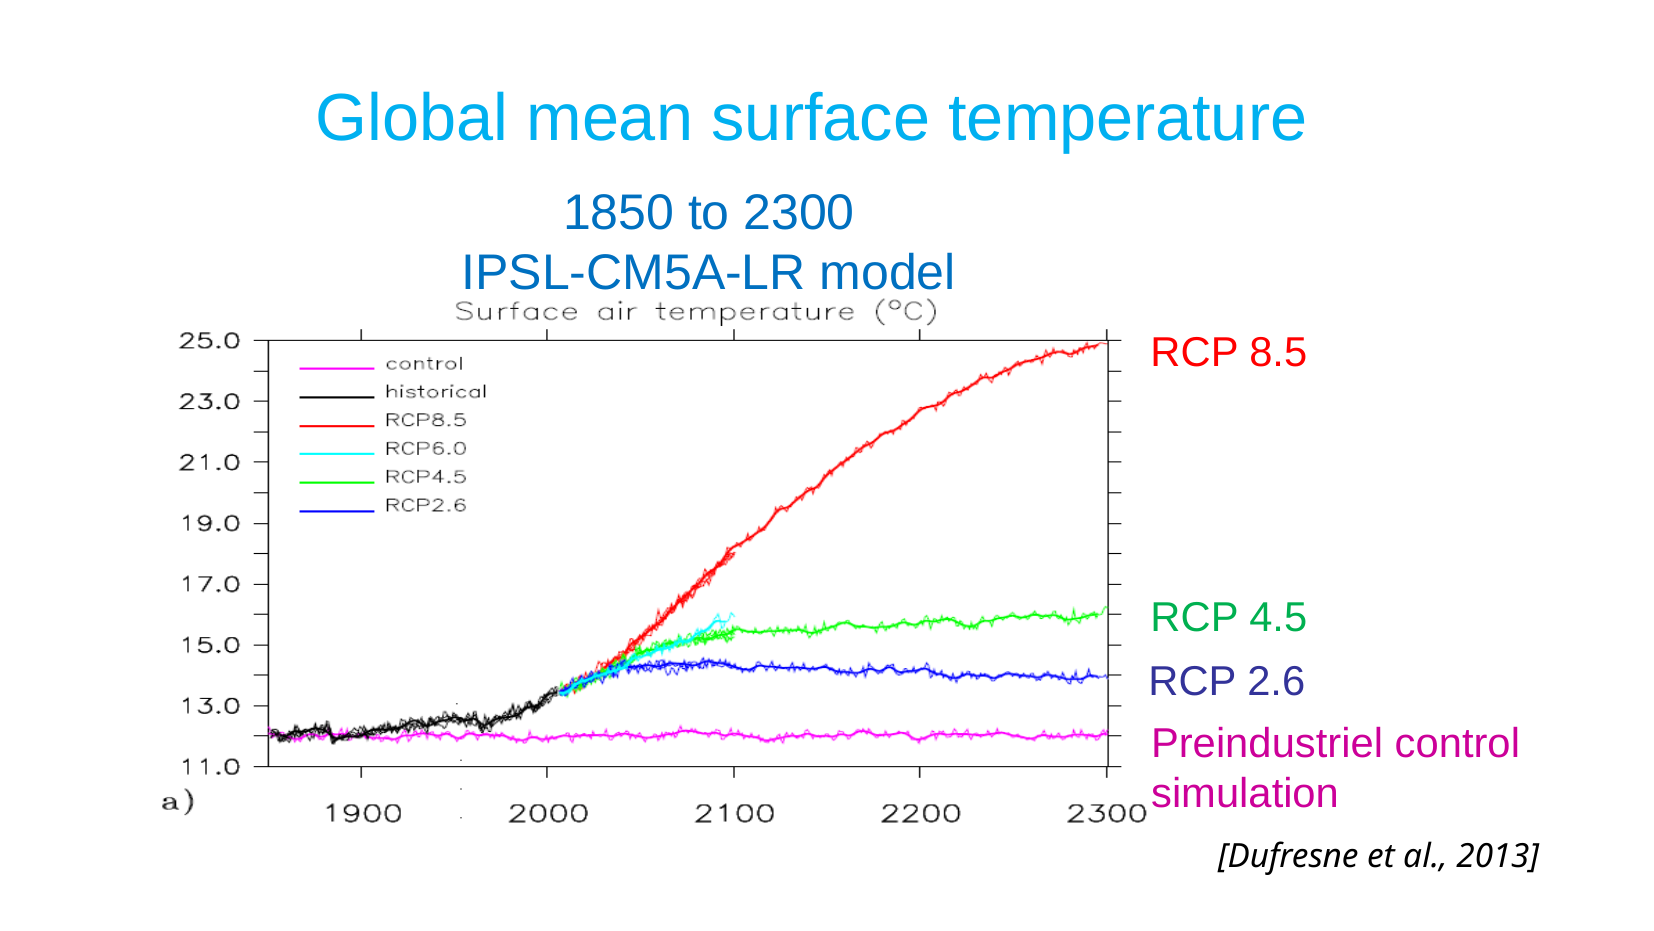

Global mean surface temperature
1850 to 2300
IPSL-CM5A-LR model
RCP 8.5
RCP 4.5
RCP 2.6
Preindustriel control simulation
[Dufresne et al., 2013]